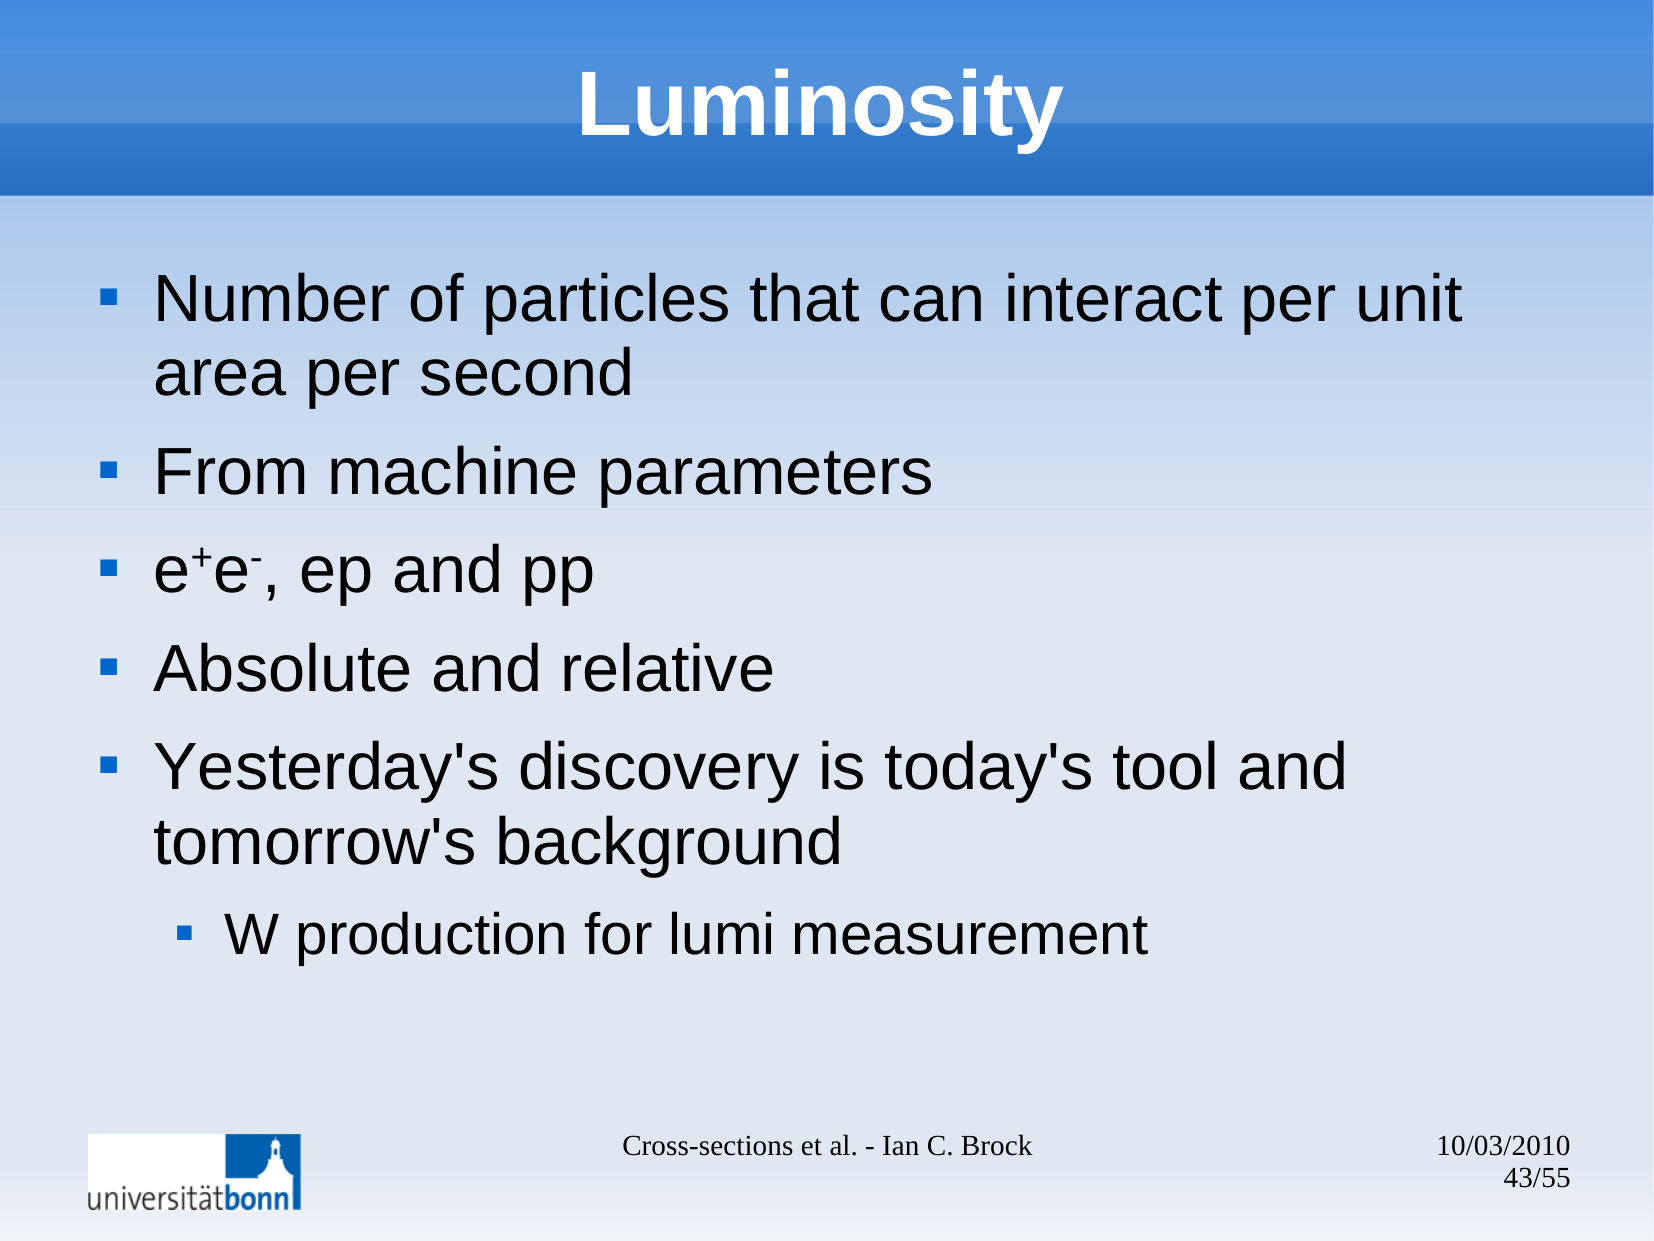

# Luminosity
Number of particles that can interact per unit area per second
From machine parameters
e+e-, ep and pp
Absolute and relative
Yesterday's discovery is today's tool and tomorrow's background
W production for lumi measurement
Cross-sections et al. - Ian C. Brock
43